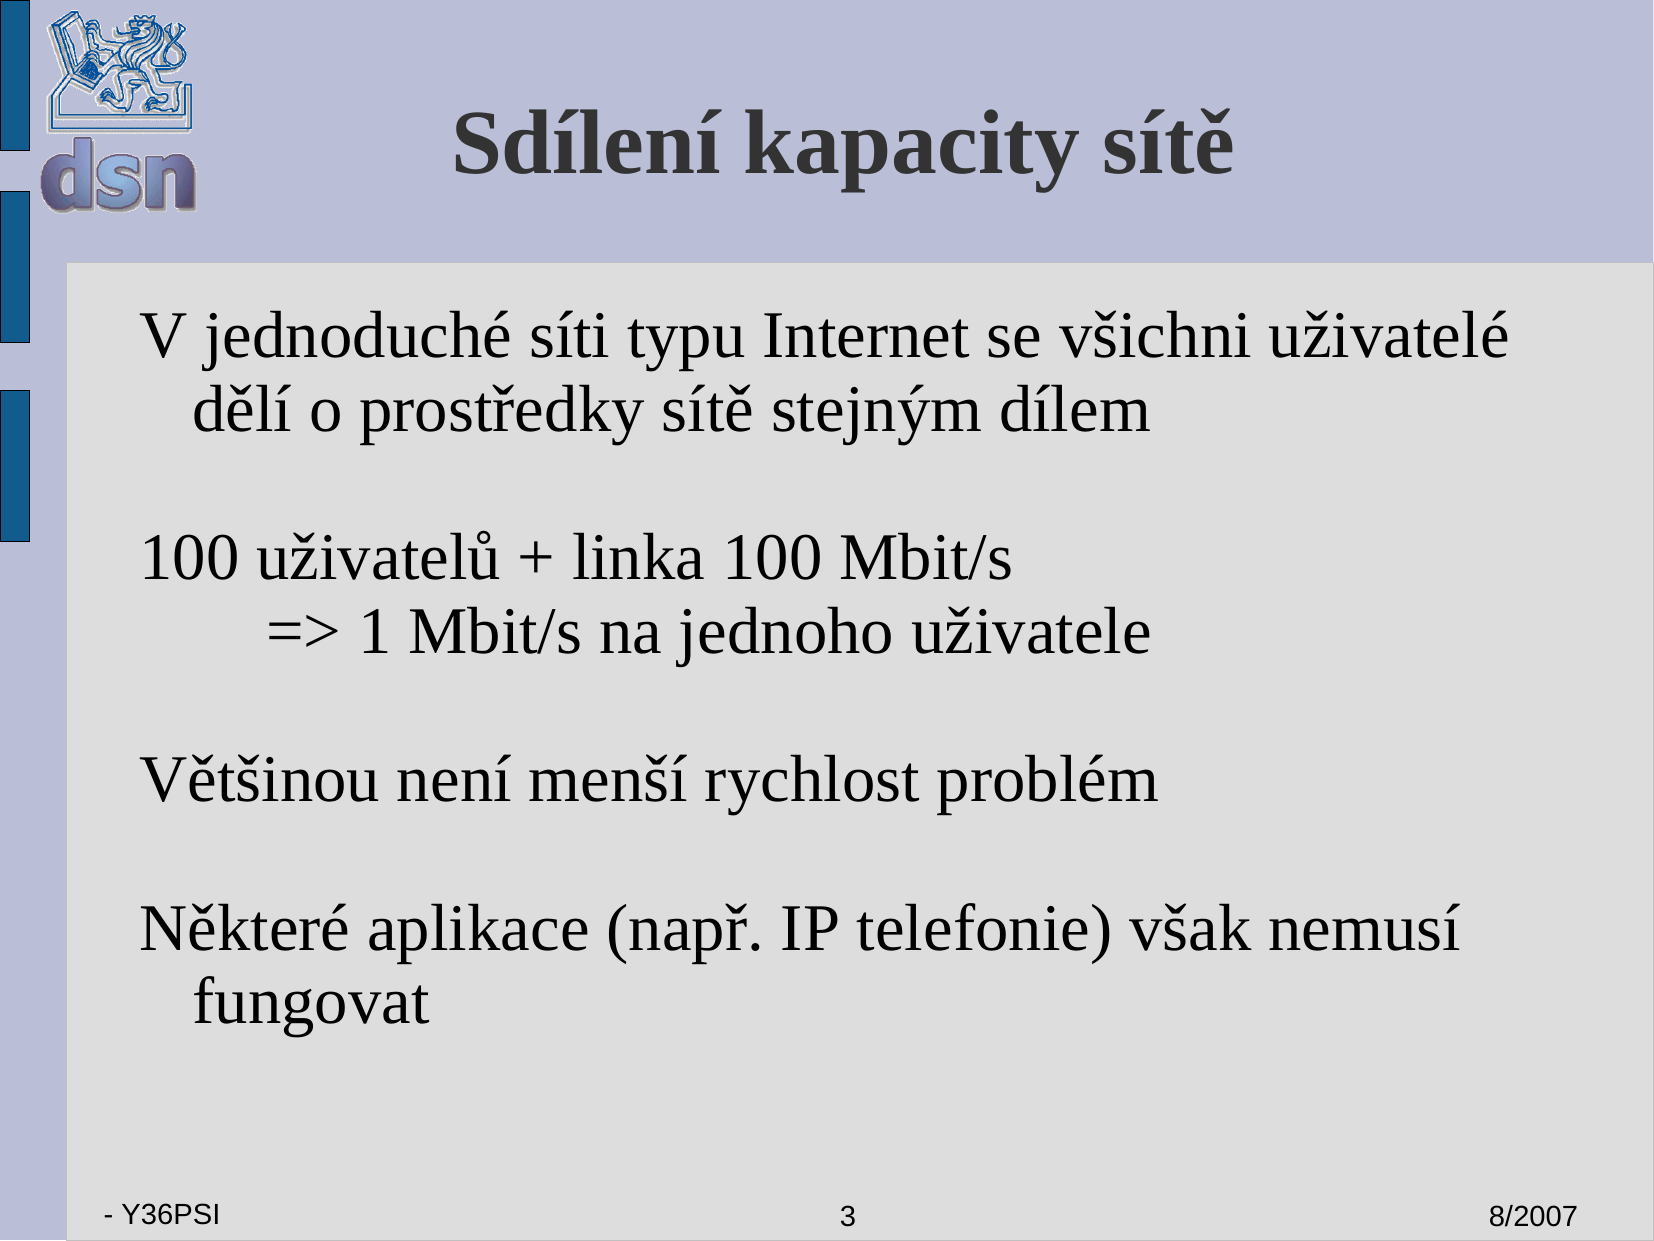

# Sdílení kapacity sítě
V jednoduché síti typu Internet se všichni uživatelé dělí o prostředky sítě stejným dílem
100 uživatelů + linka 100 Mbit/s
	=> 1 Mbit/s na jednoho uživatele
Většinou není menší rychlost problém
Některé aplikace (např. IP telefonie) však nemusí fungovat